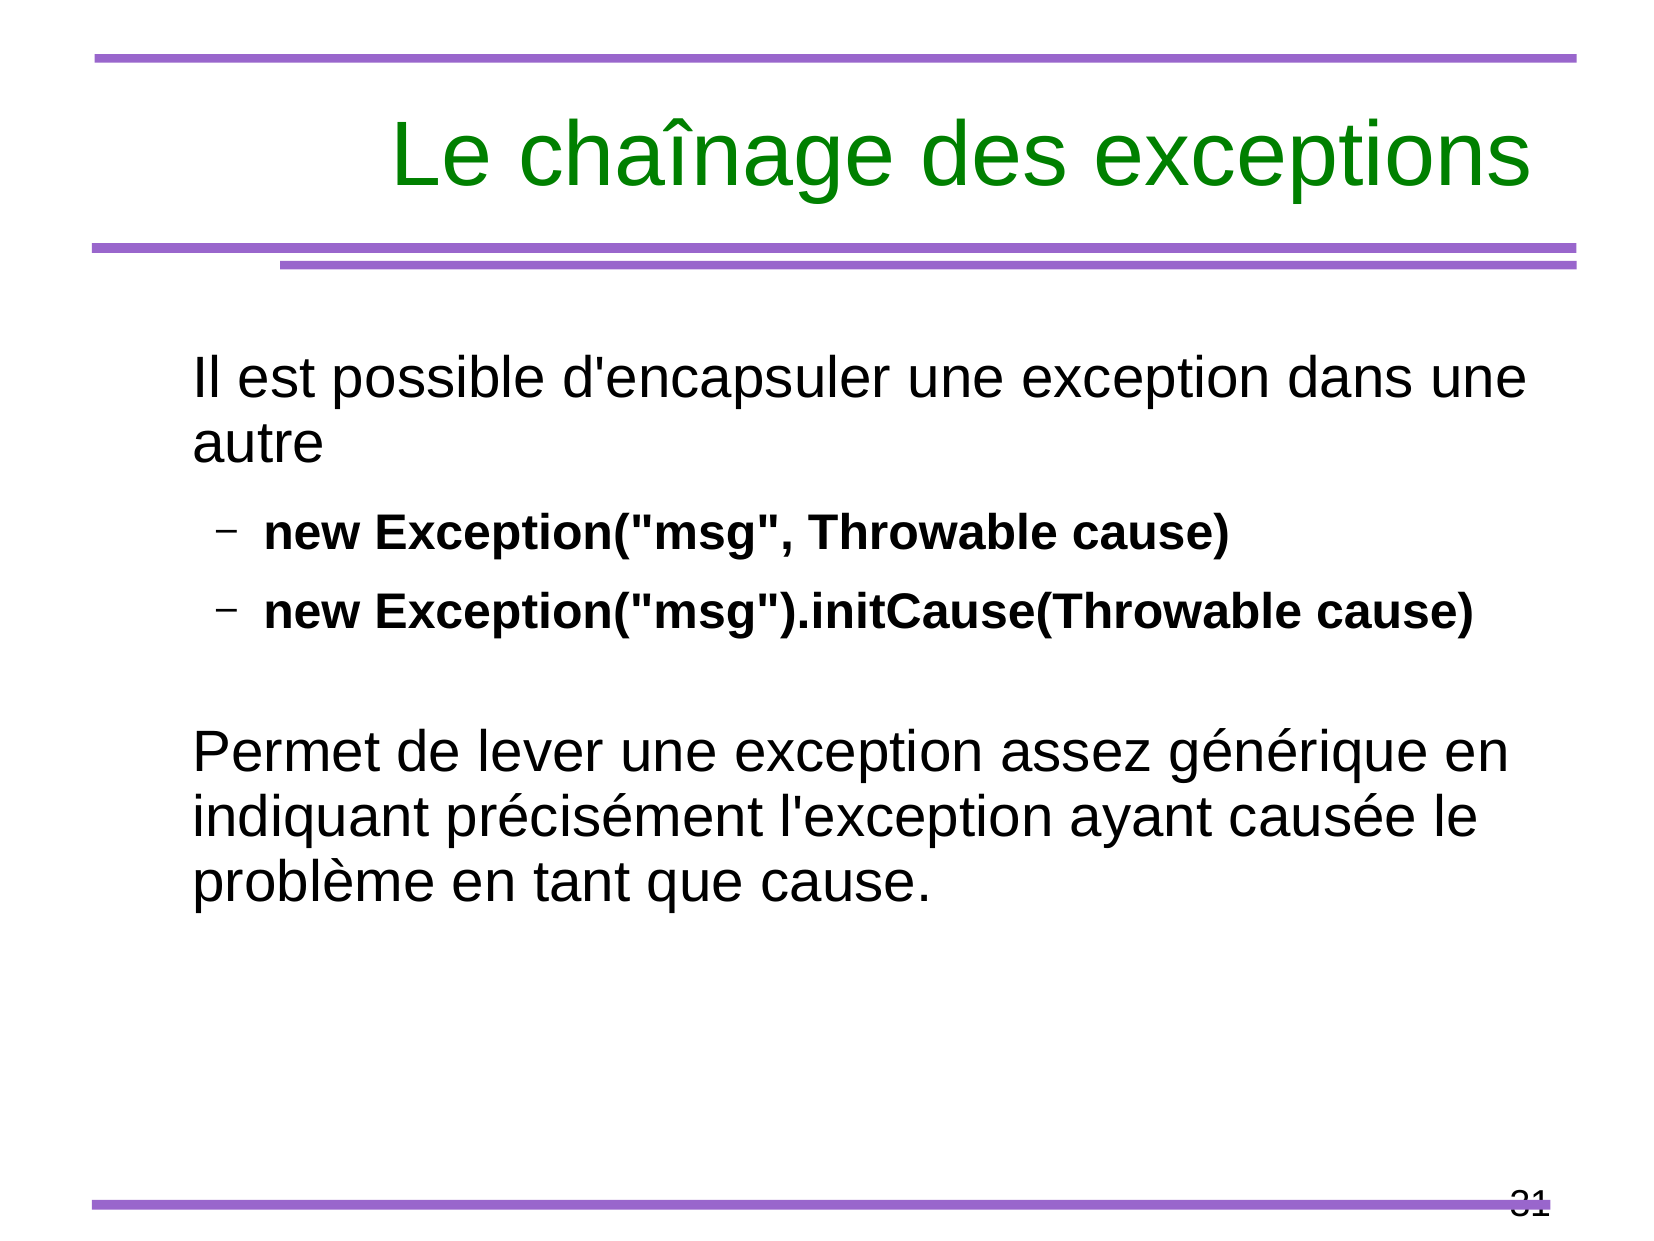

# Le chaînage des exceptions
Il est possible d'encapsuler une exception dans une autre
new Exception("msg", Throwable cause)
new Exception("msg").initCause(Throwable cause)
Permet de lever une exception assez générique en indiquant précisément l'exception ayant causée le problème en tant que cause.